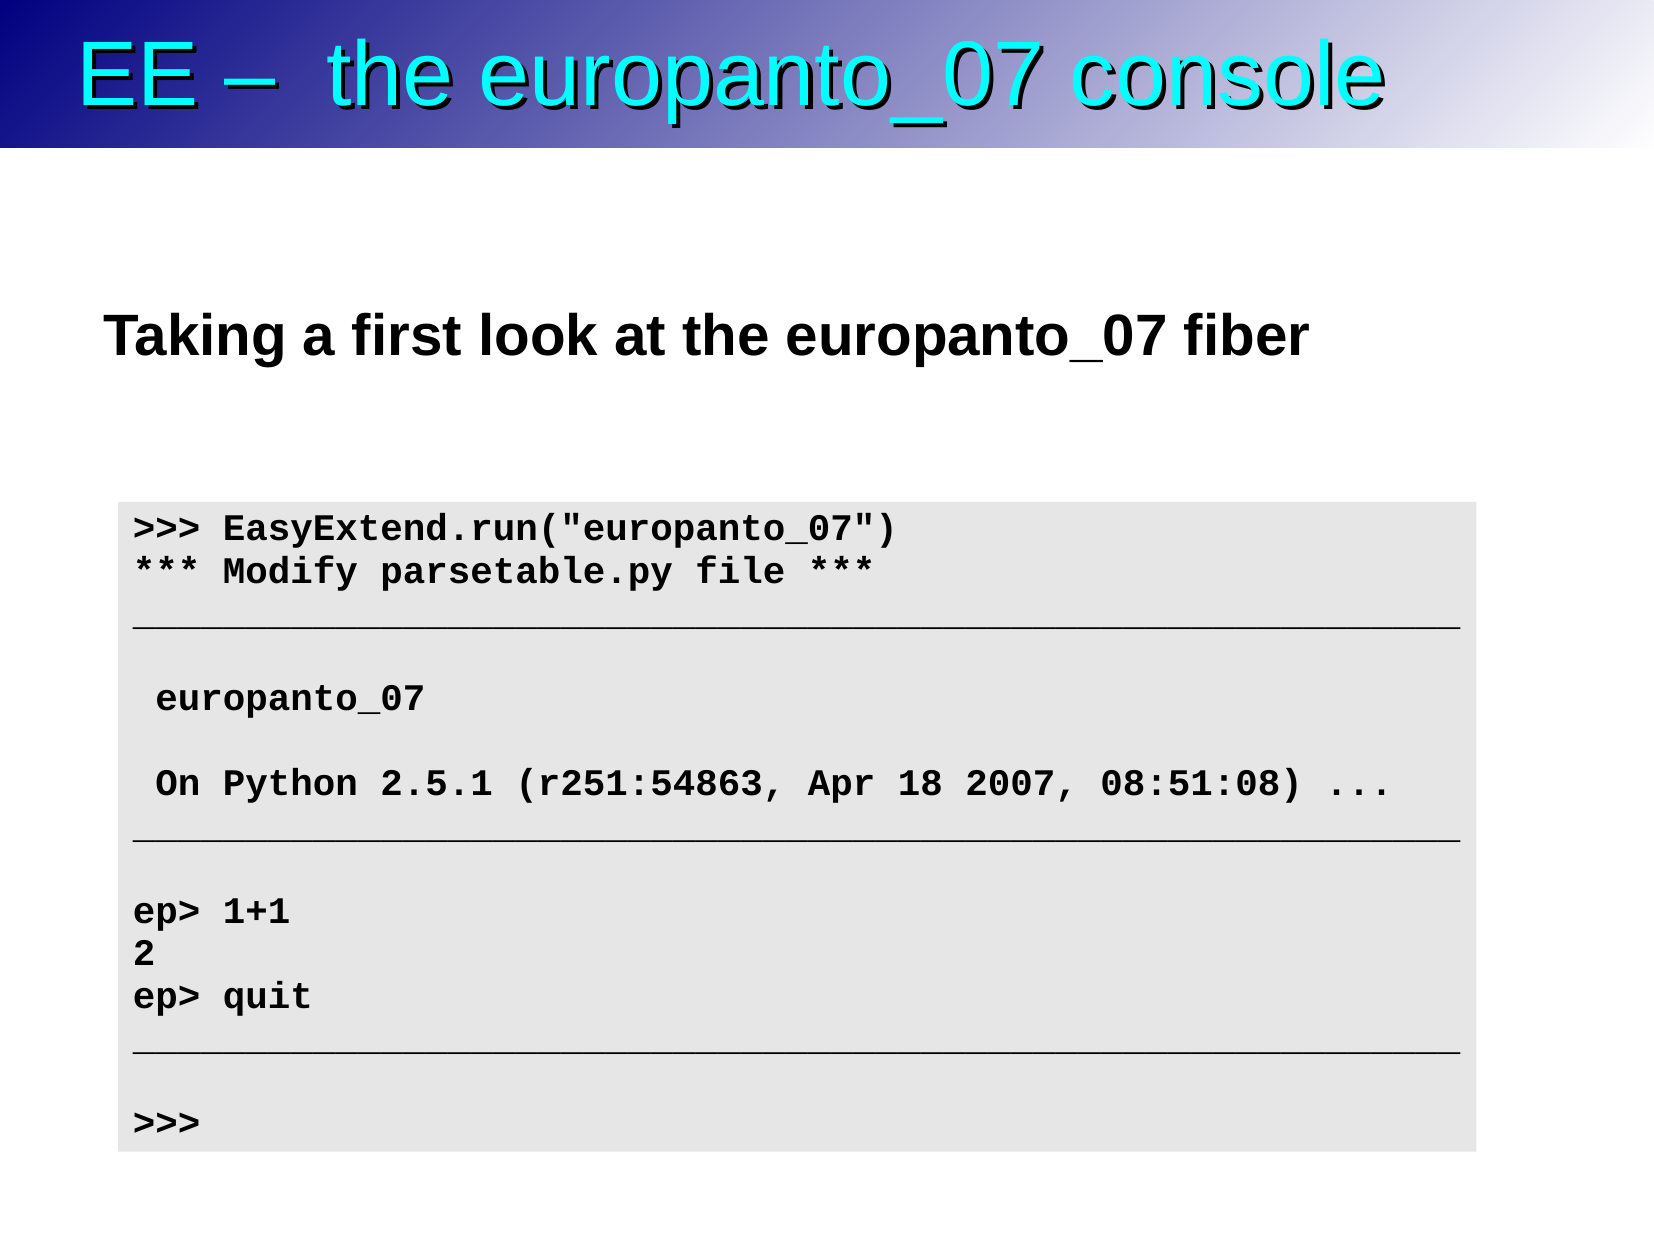

# EE – the europanto_07 console
Taking a first look at the europanto_07 fiber
>>> EasyExtend.run("europanto_07")
*** Modify parsetable.py file ***
___________________________________________________________
 europanto_07
 On Python 2.5.1 (r251:54863, Apr 18 2007, 08:51:08) ...
___________________________________________________________
ep> 1+1
2
ep> quit
___________________________________________________________
>>>